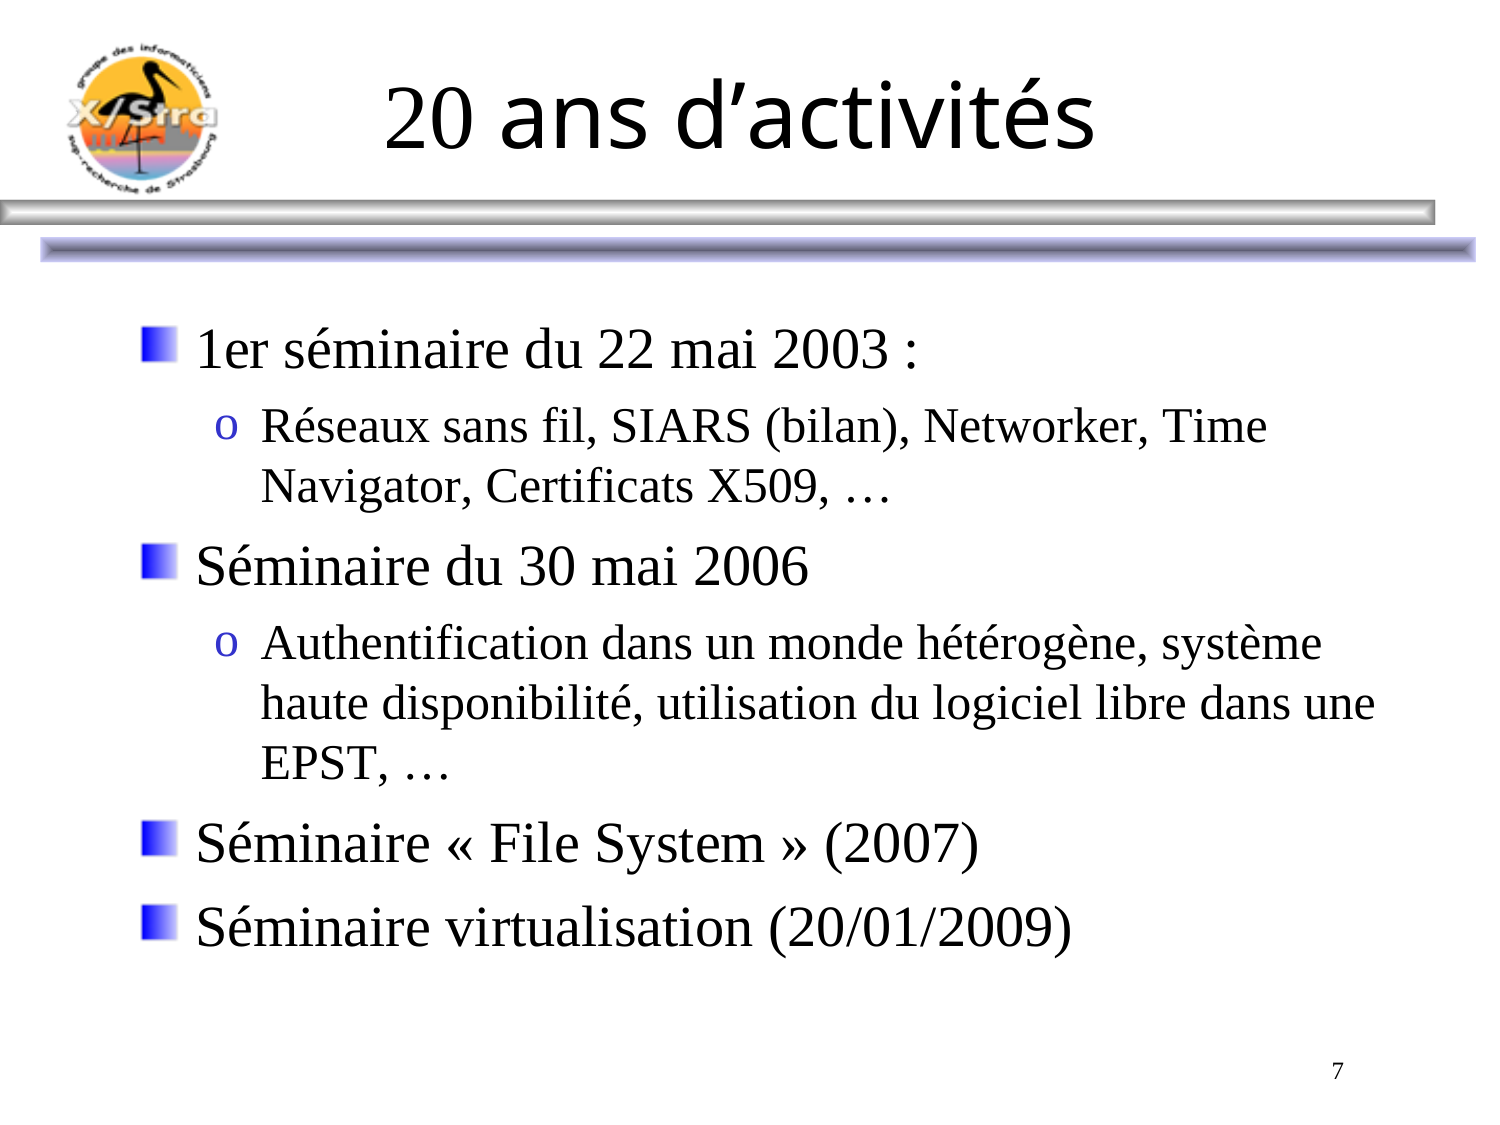

# 20 ans d’activités
1er séminaire du 22 mai 2003 :
Réseaux sans fil, SIARS (bilan), Networker, Time Navigator, Certificats X509, …
Séminaire du 30 mai 2006
Authentification dans un monde hétérogène, système haute disponibilité, utilisation du logiciel libre dans une EPST, …
Séminaire « File System » (2007)
Séminaire virtualisation (20/01/2009)